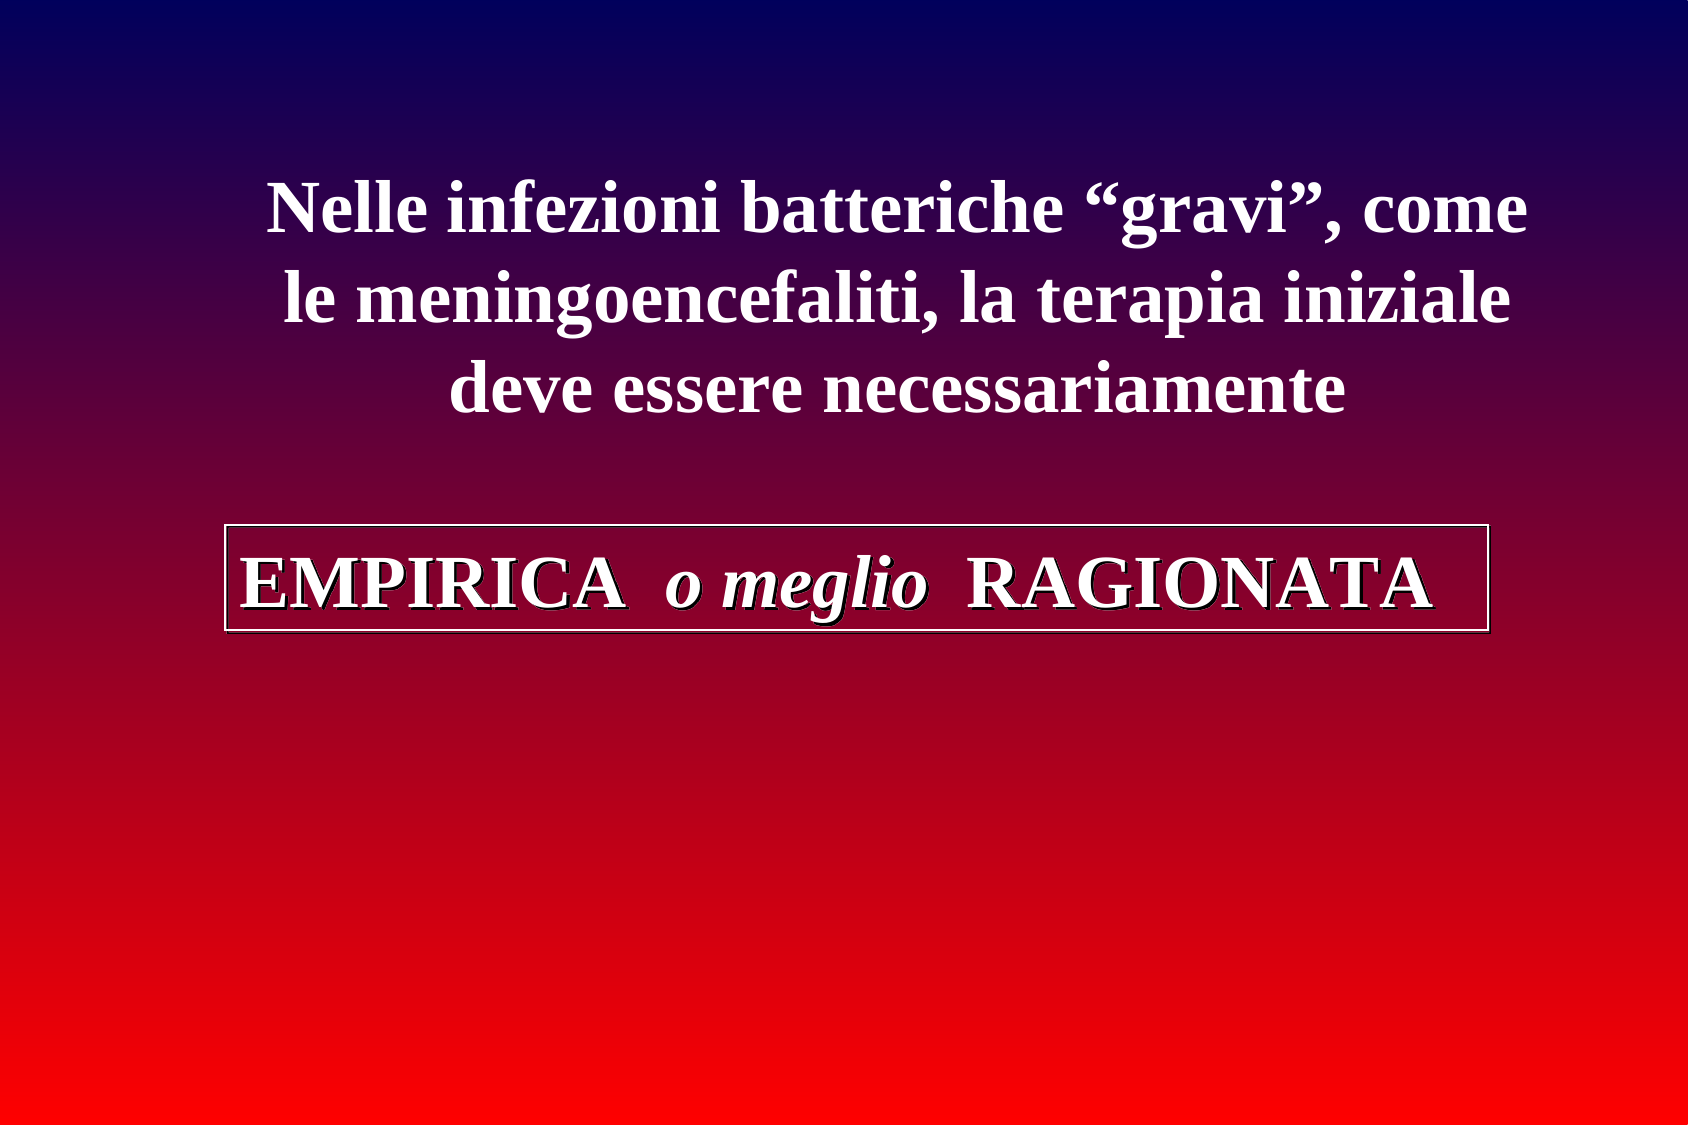

Nelle infezioni batteriche “gravi”, come le meningoencefaliti, la terapia iniziale deve essere necessariamente
EMPIRICA o meglio RAGIONATA